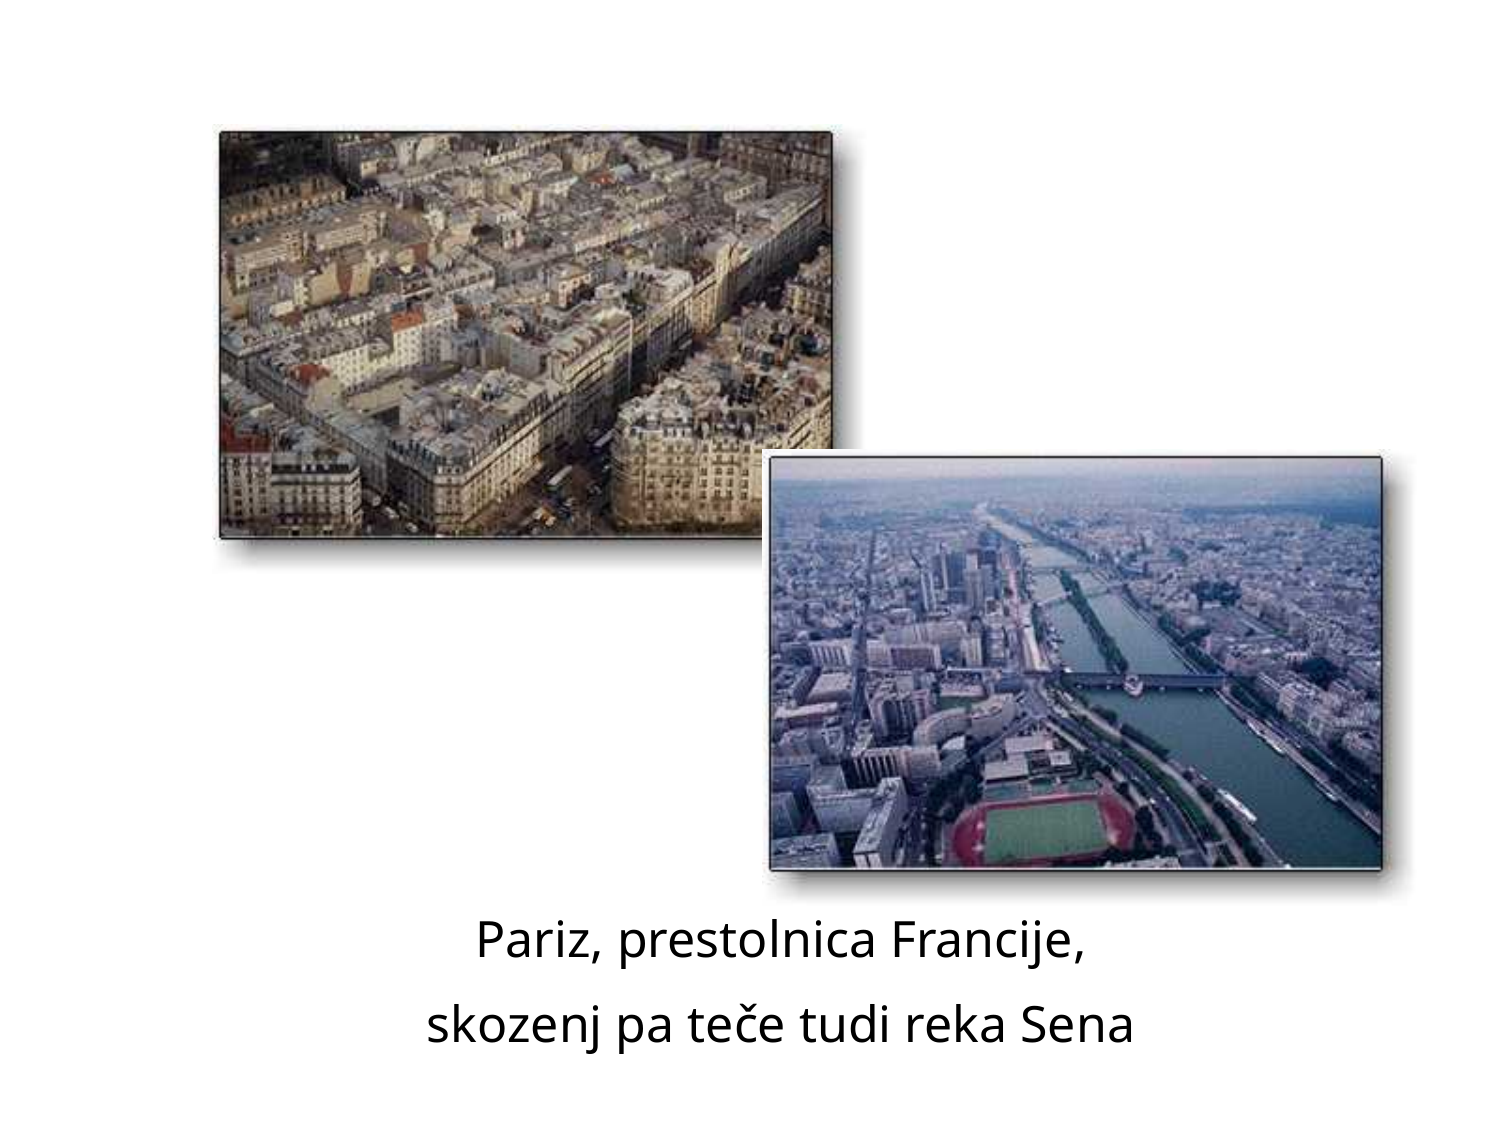

Pariz, prestolnica Francije,
skozenj pa teče tudi reka Sena